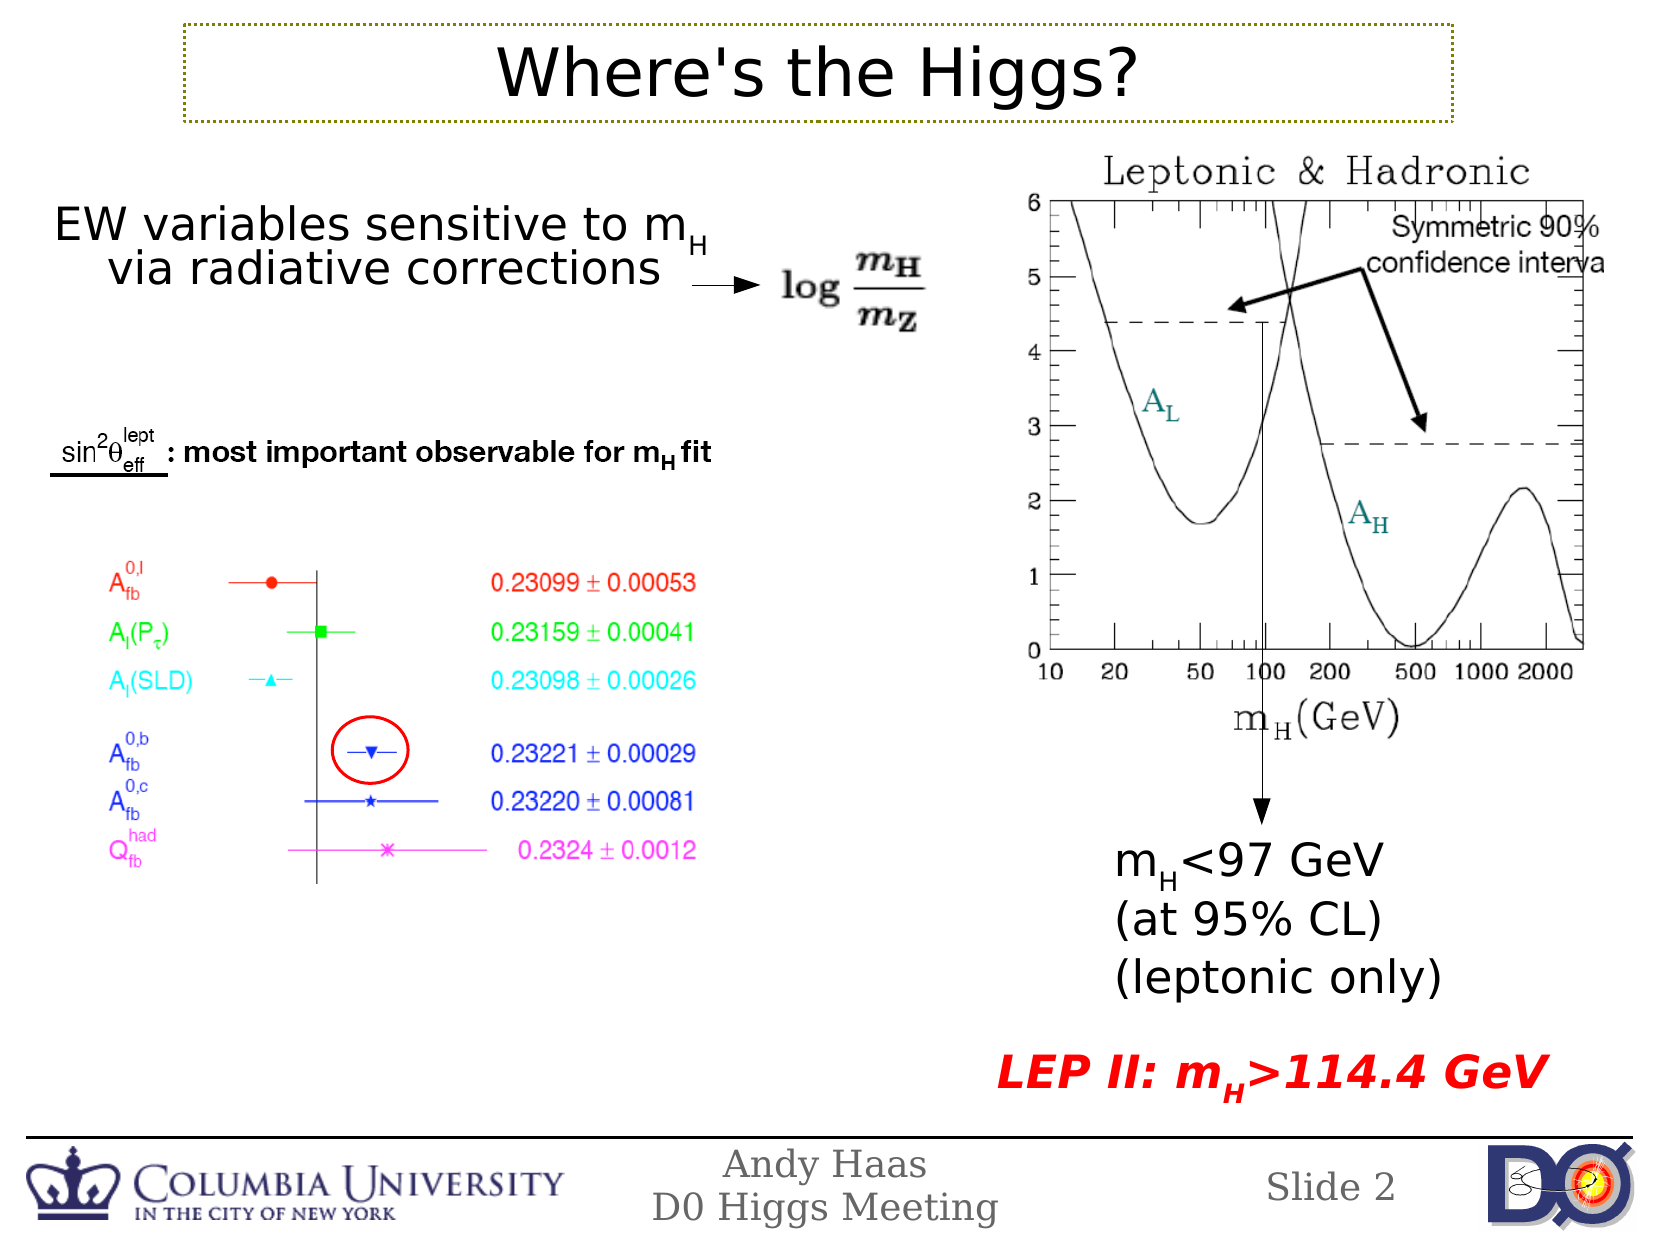

# Where's the Higgs?
EW variables sensitive to mH
via radiative corrections
mH<97 GeV
(at 95% CL)
(leptonic only)
LEP II: mH>114.4 GeV